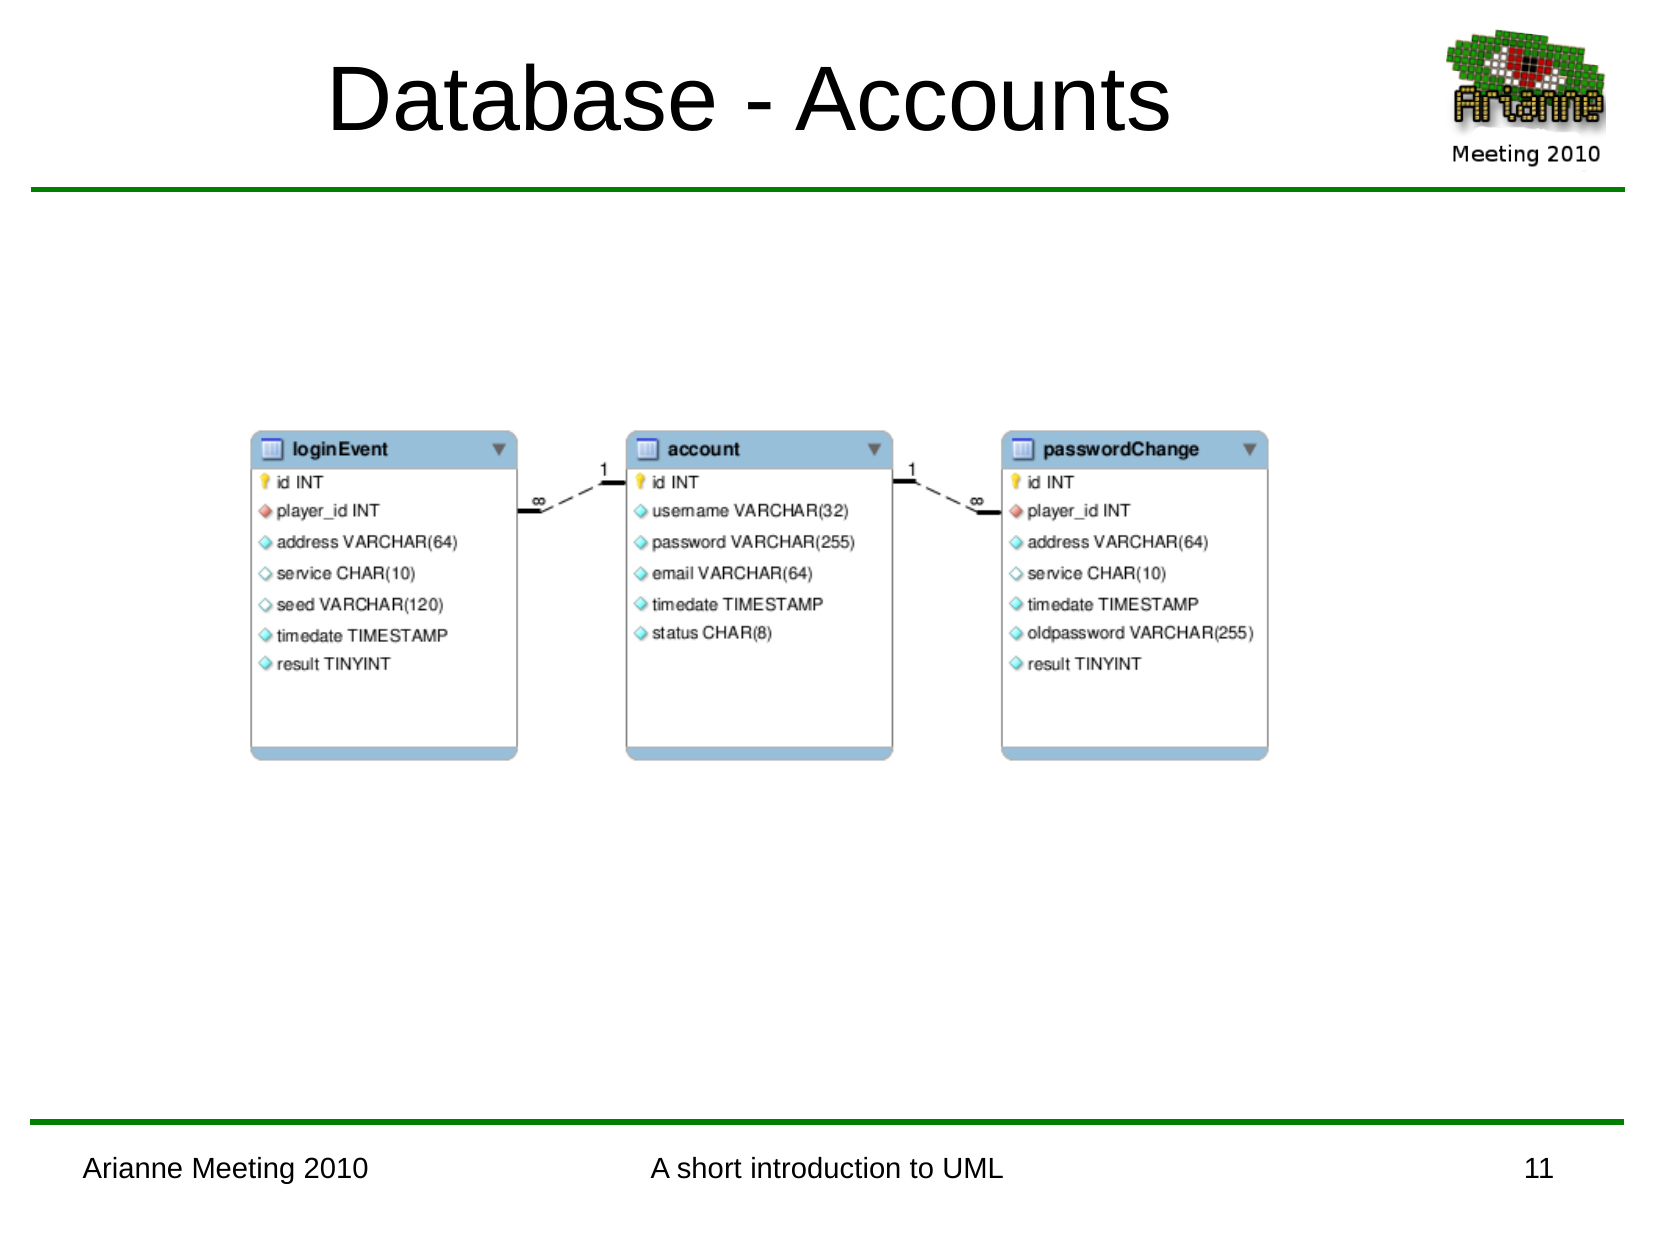

# Database - Accounts
2010-03-13
A short introduction to UML
11